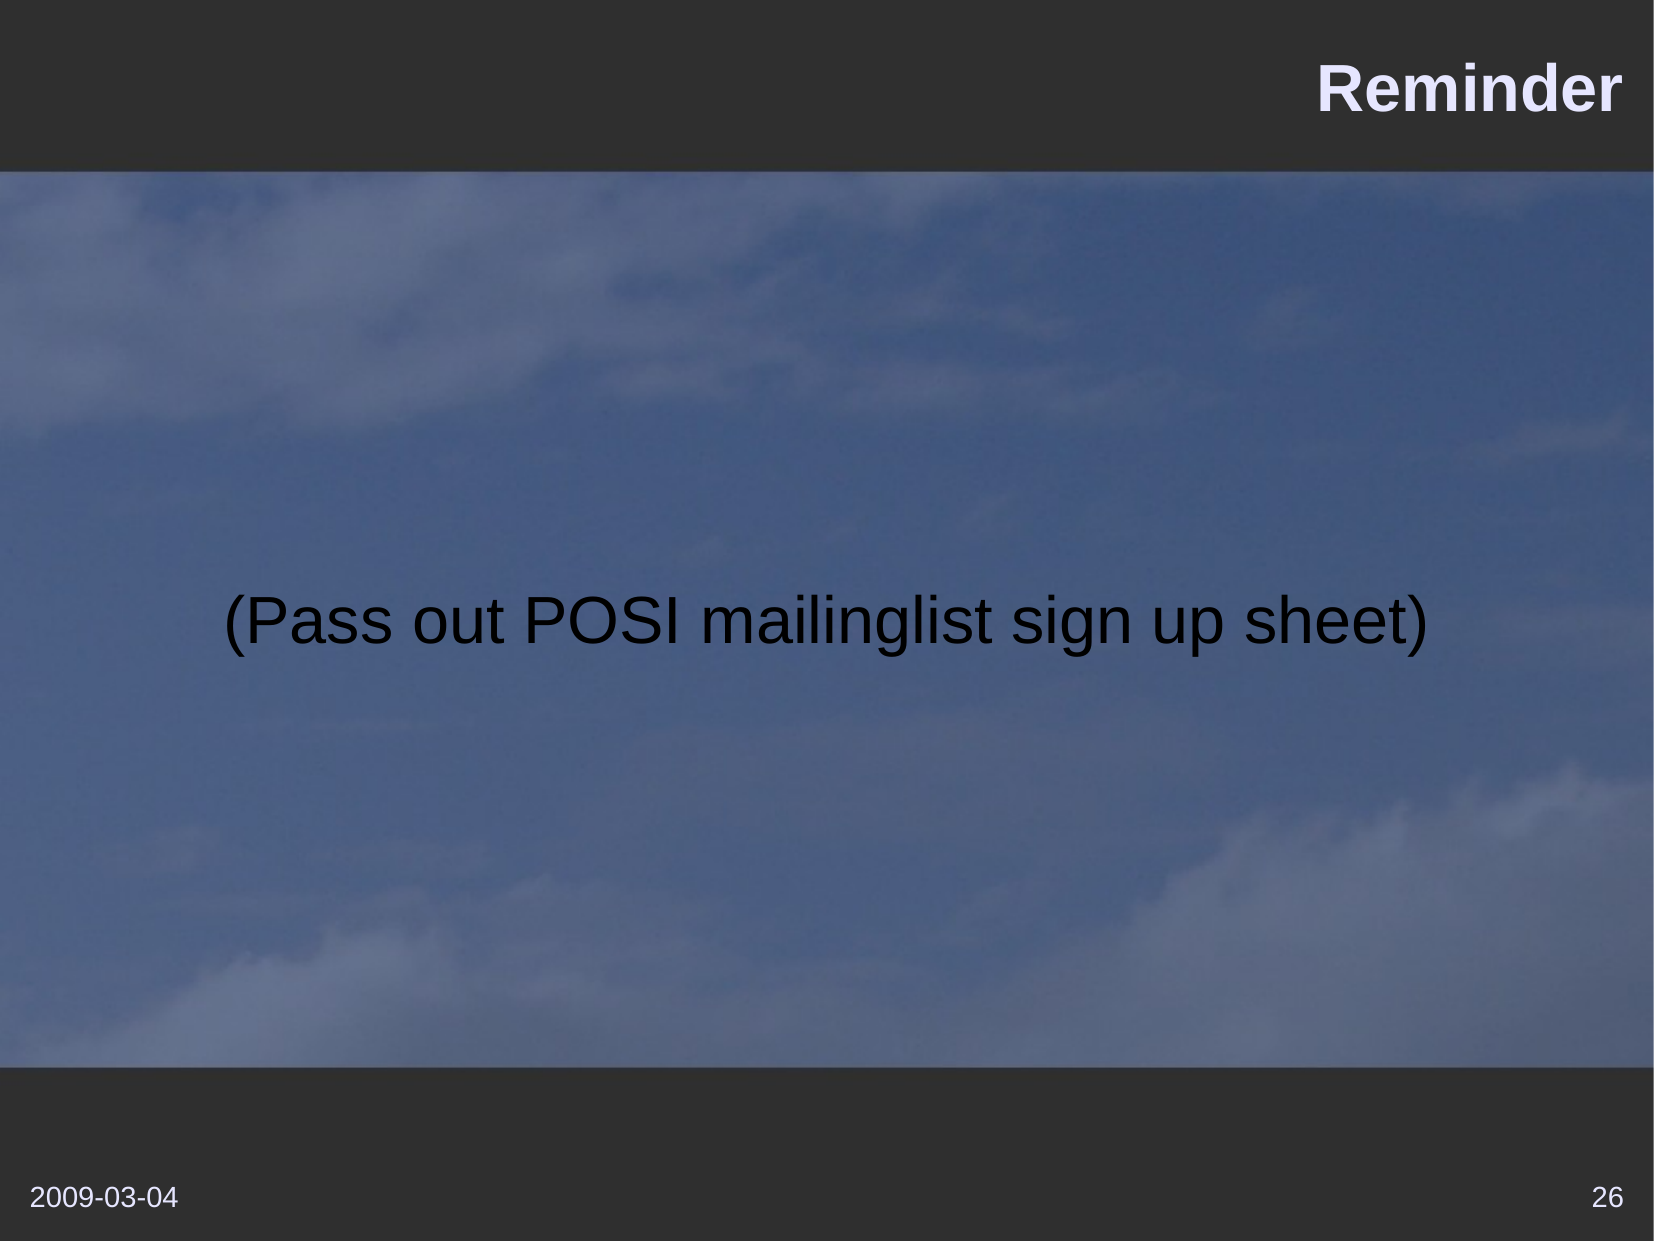

# Reminder
(Pass out POSI mailinglist sign up sheet)
2009-03-04
26